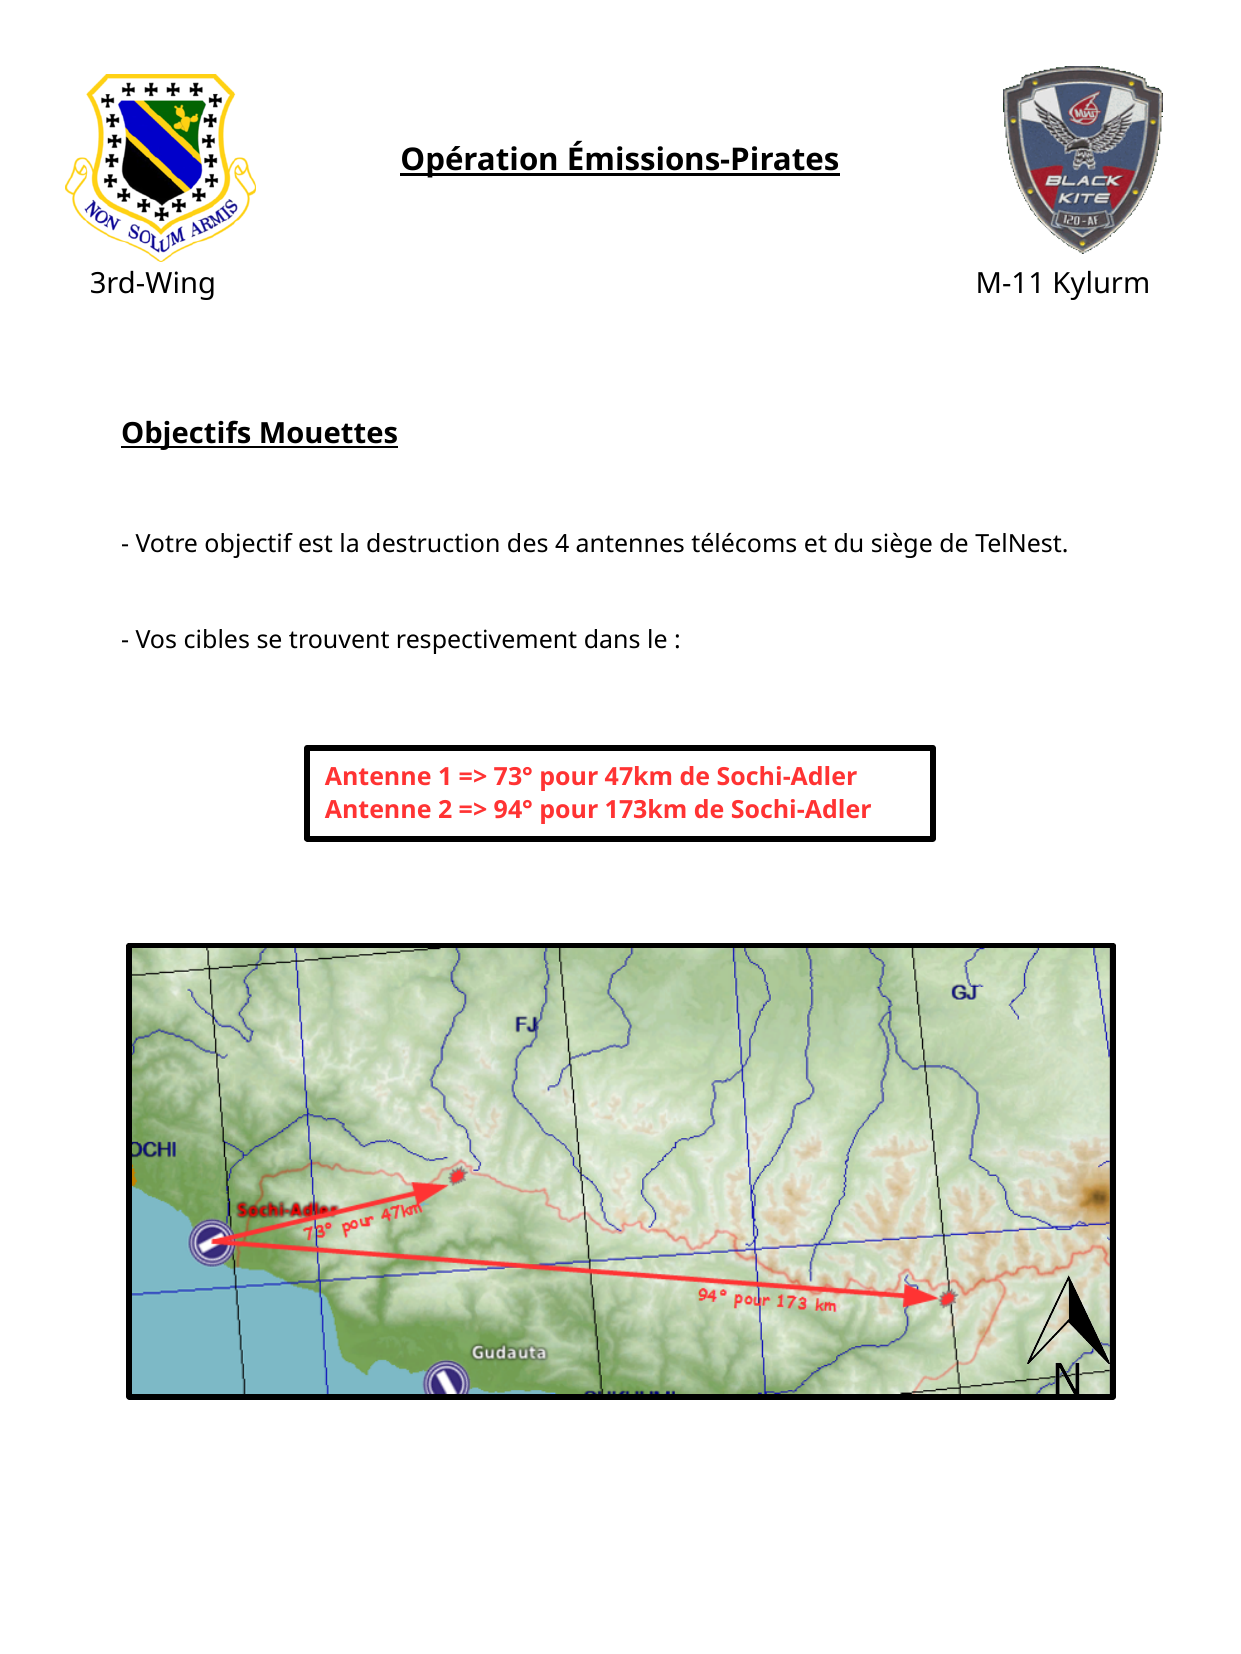

# Opération Émissions-Pirates 3rd-Wing											M-11 Kylurm
Objectifs Mouettes
- Votre objectif est la destruction des 4 antennes télécoms et du siège de TelNest.
- Vos cibles se trouvent respectivement dans le :
Antenne 1 => 73° pour 47km de Sochi-Adler
Antenne 2 => 94° pour 173km de Sochi-Adler